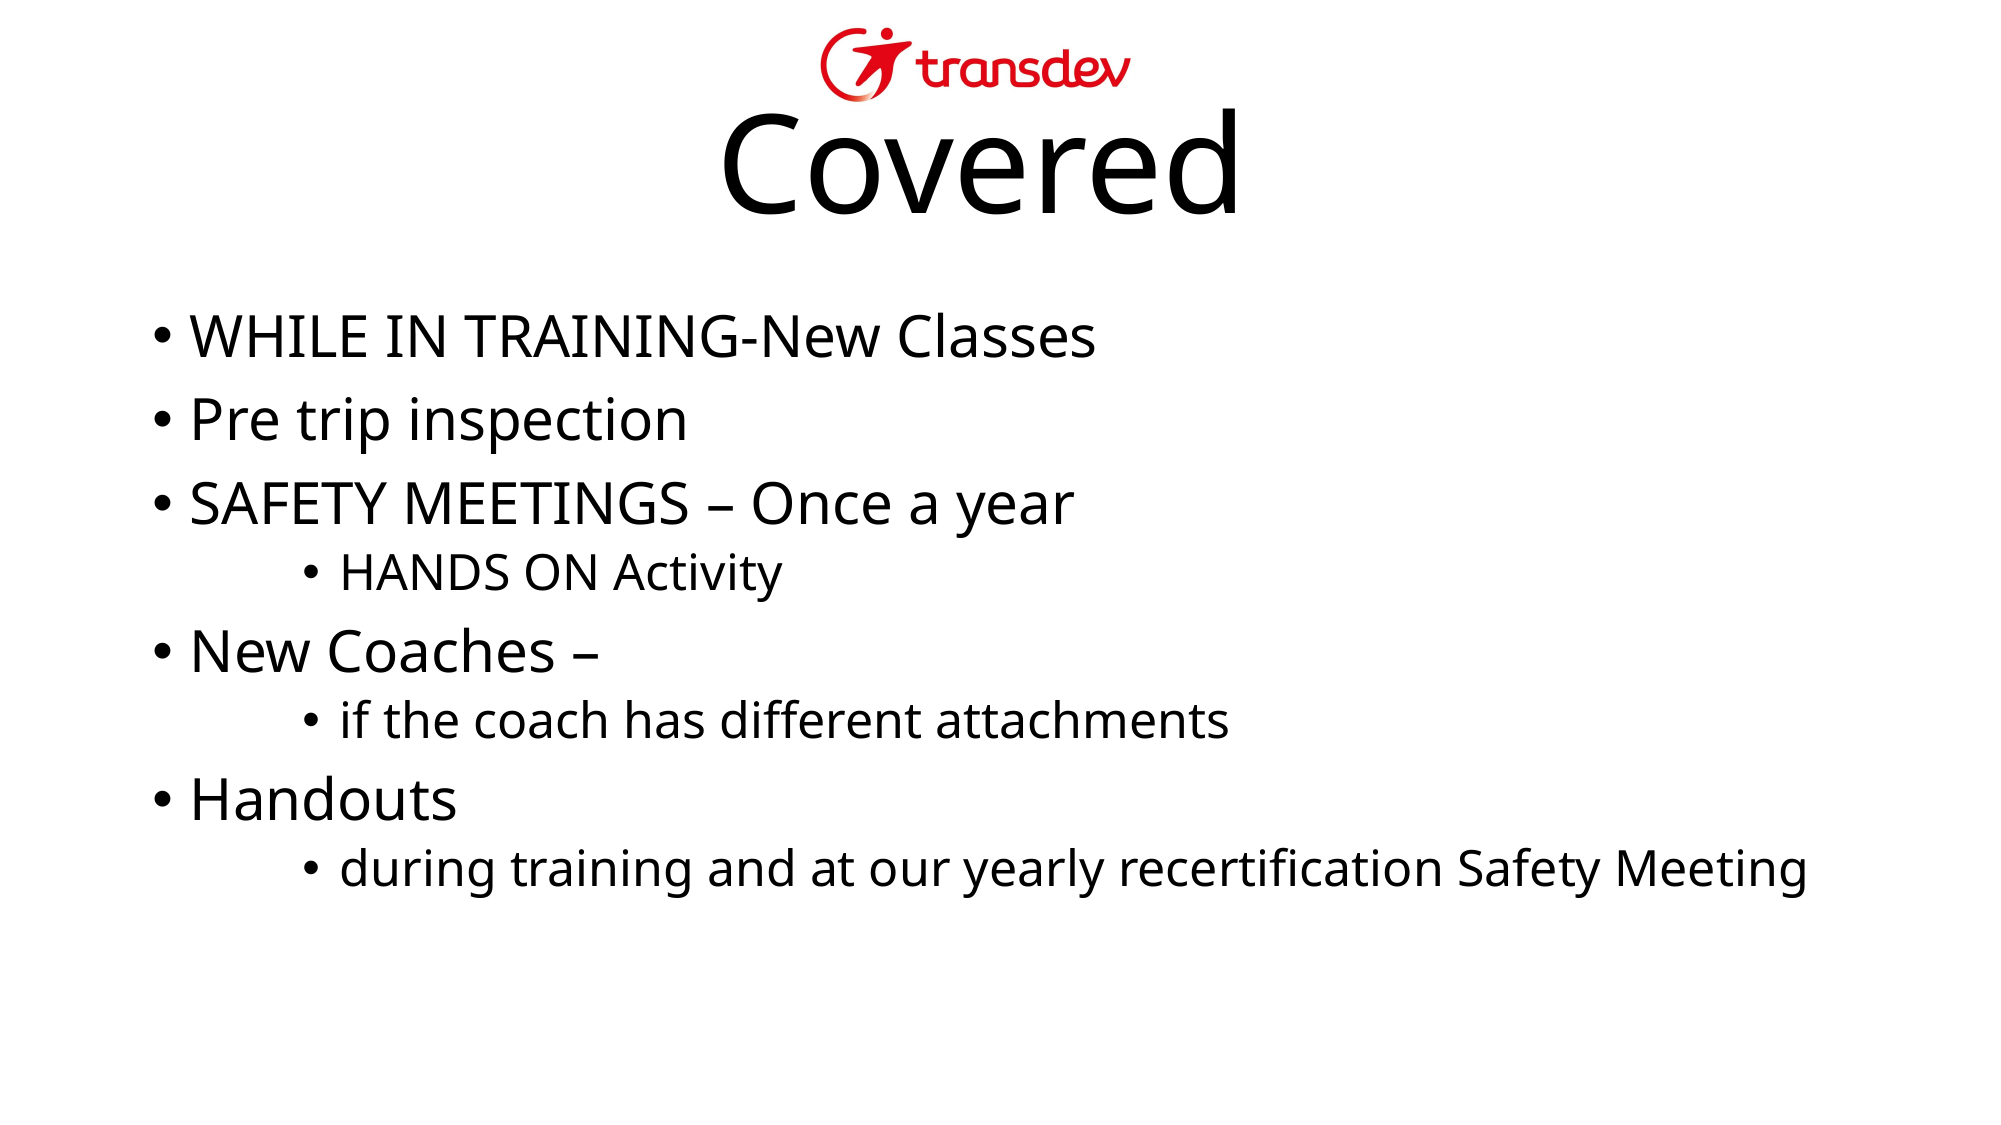

# Covered
WHILE IN TRAINING-New Classes
Pre trip inspection
SAFETY MEETINGS – Once a year
HANDS ON Activity
New Coaches –
if the coach has different attachments
Handouts
during training and at our yearly recertification Safety Meeting